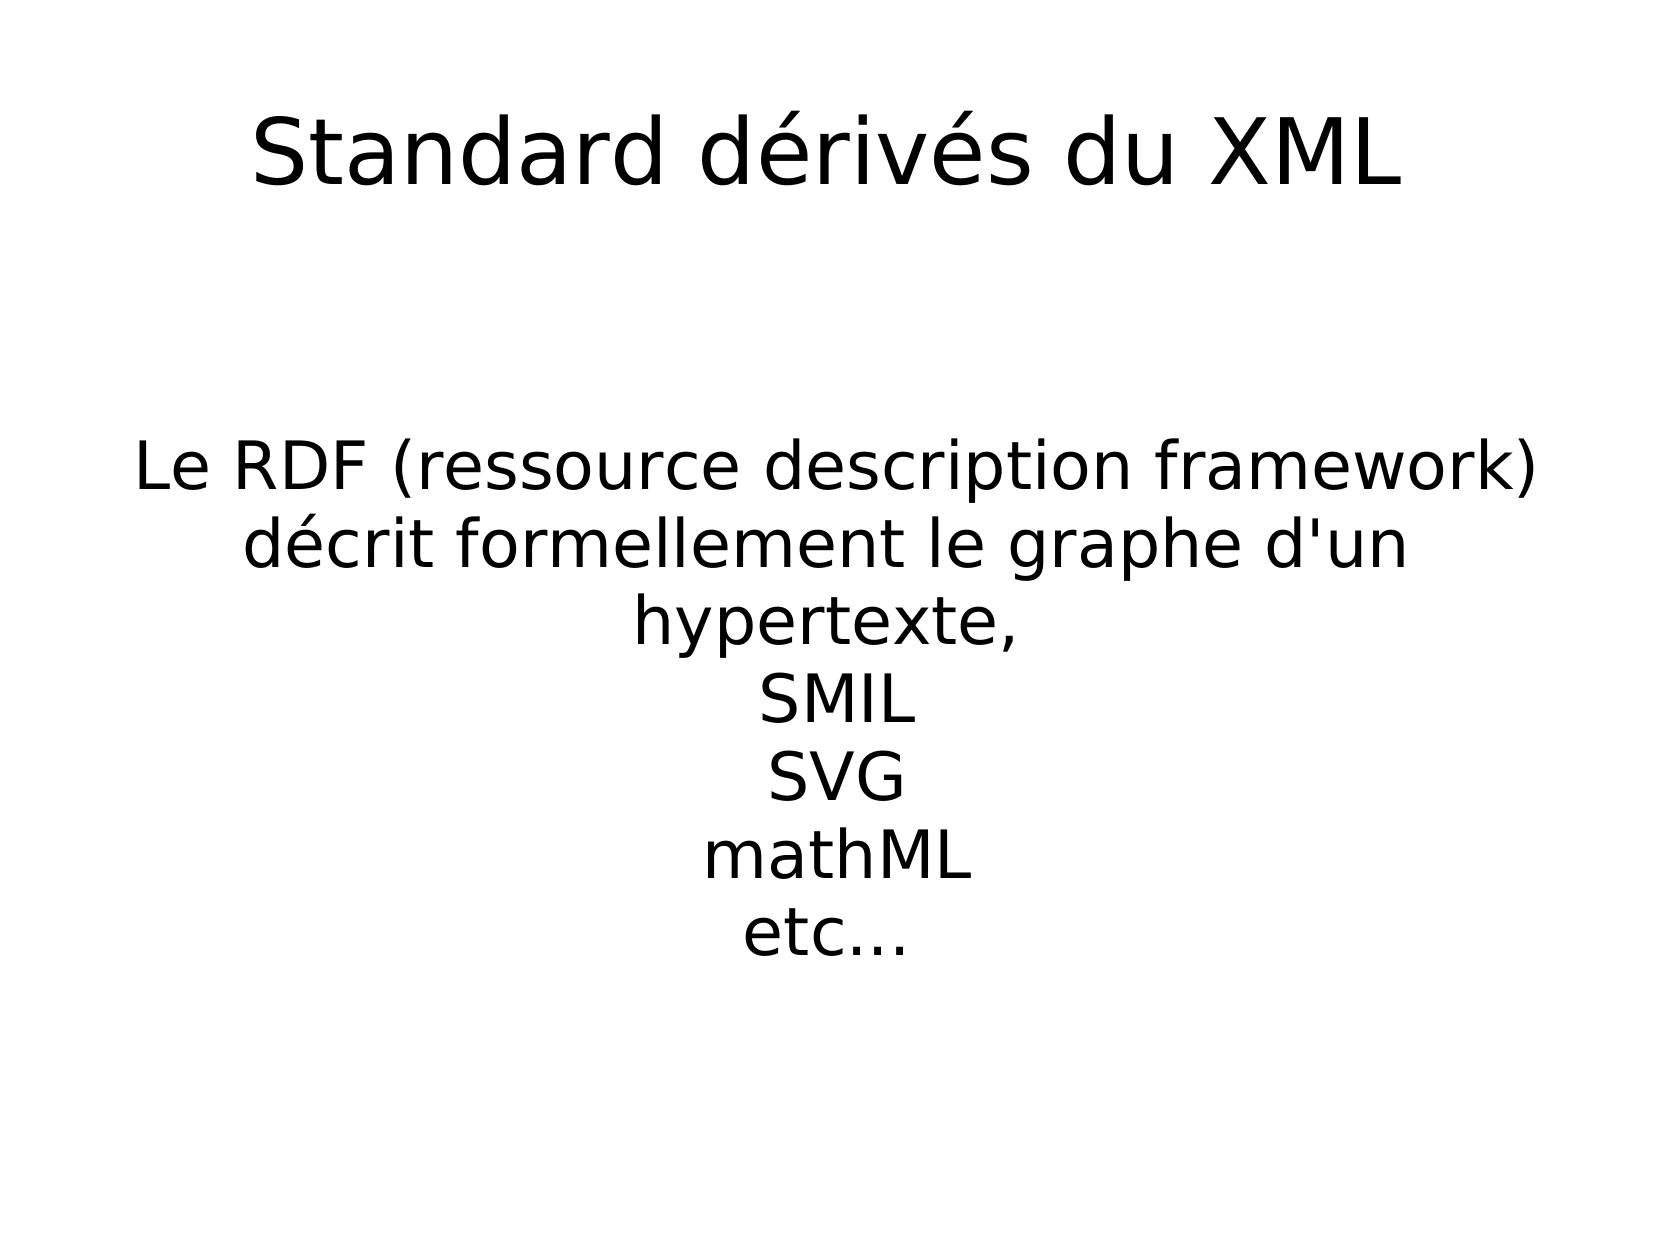

# Standard dérivés du XML
 Le RDF (ressource description framework) décrit formellement le graphe d'un hypertexte,
 SMIL
 SVG
 mathML
etc...